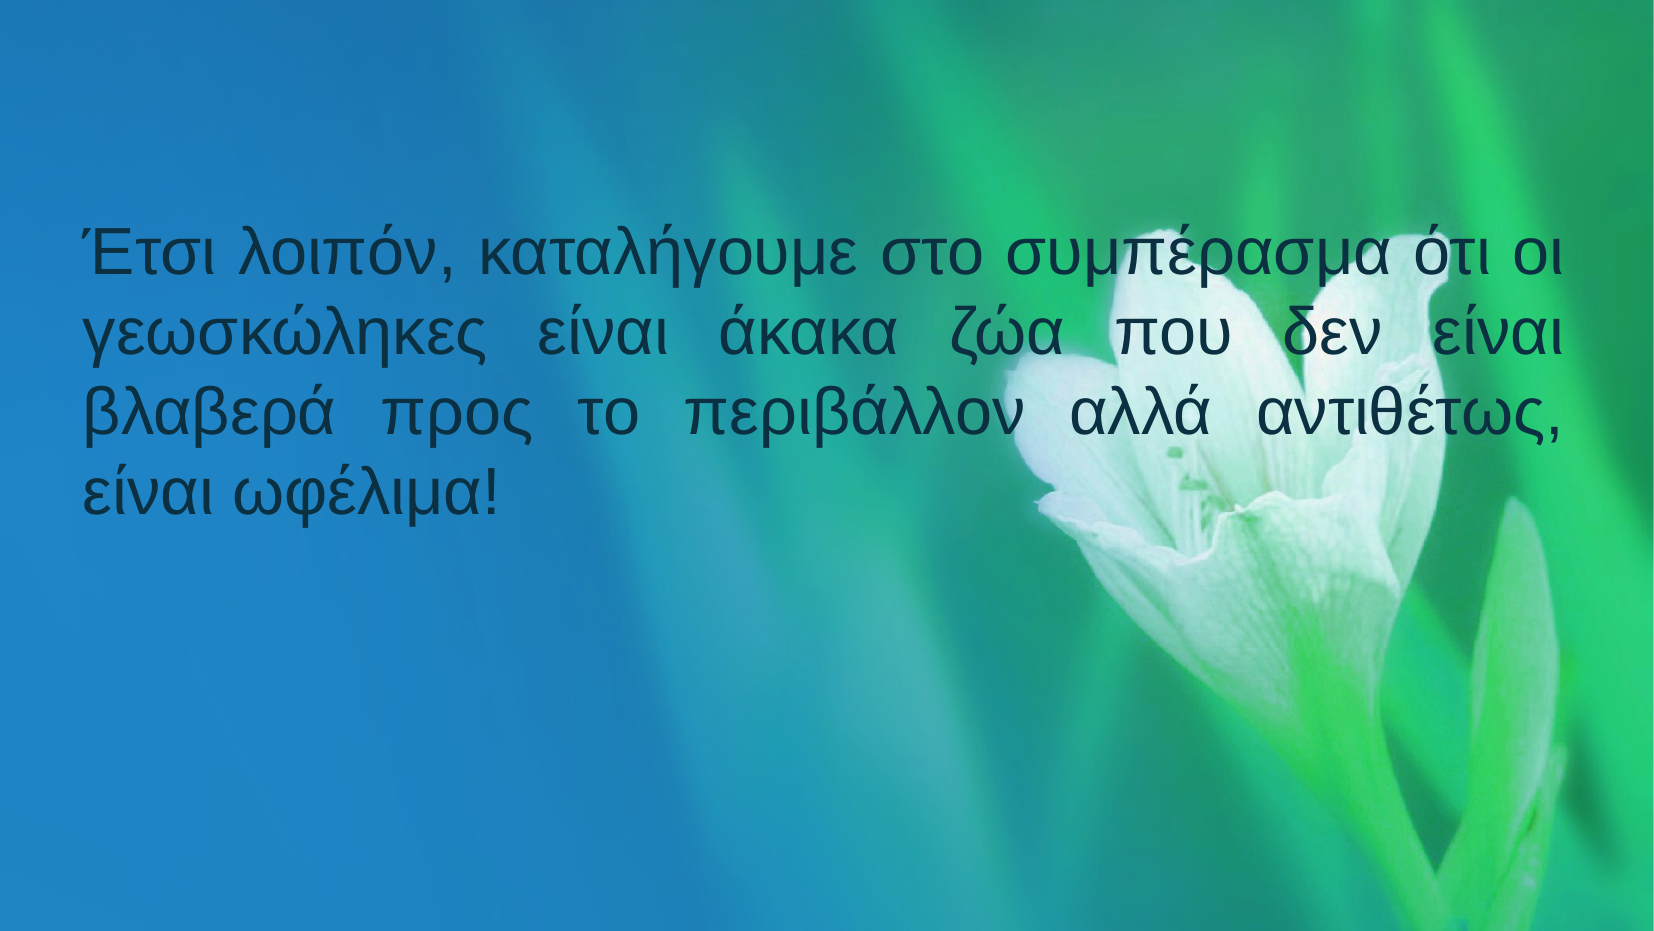

# Έτσι λοιπόν, καταλήγουμε στο συμπέρασμα ότι οι γεωσκώληκες είναι άκακα ζώα που δεν είναι βλαβερά προς το περιβάλλον αλλά αντιθέτως, είναι ωφέλιμα!